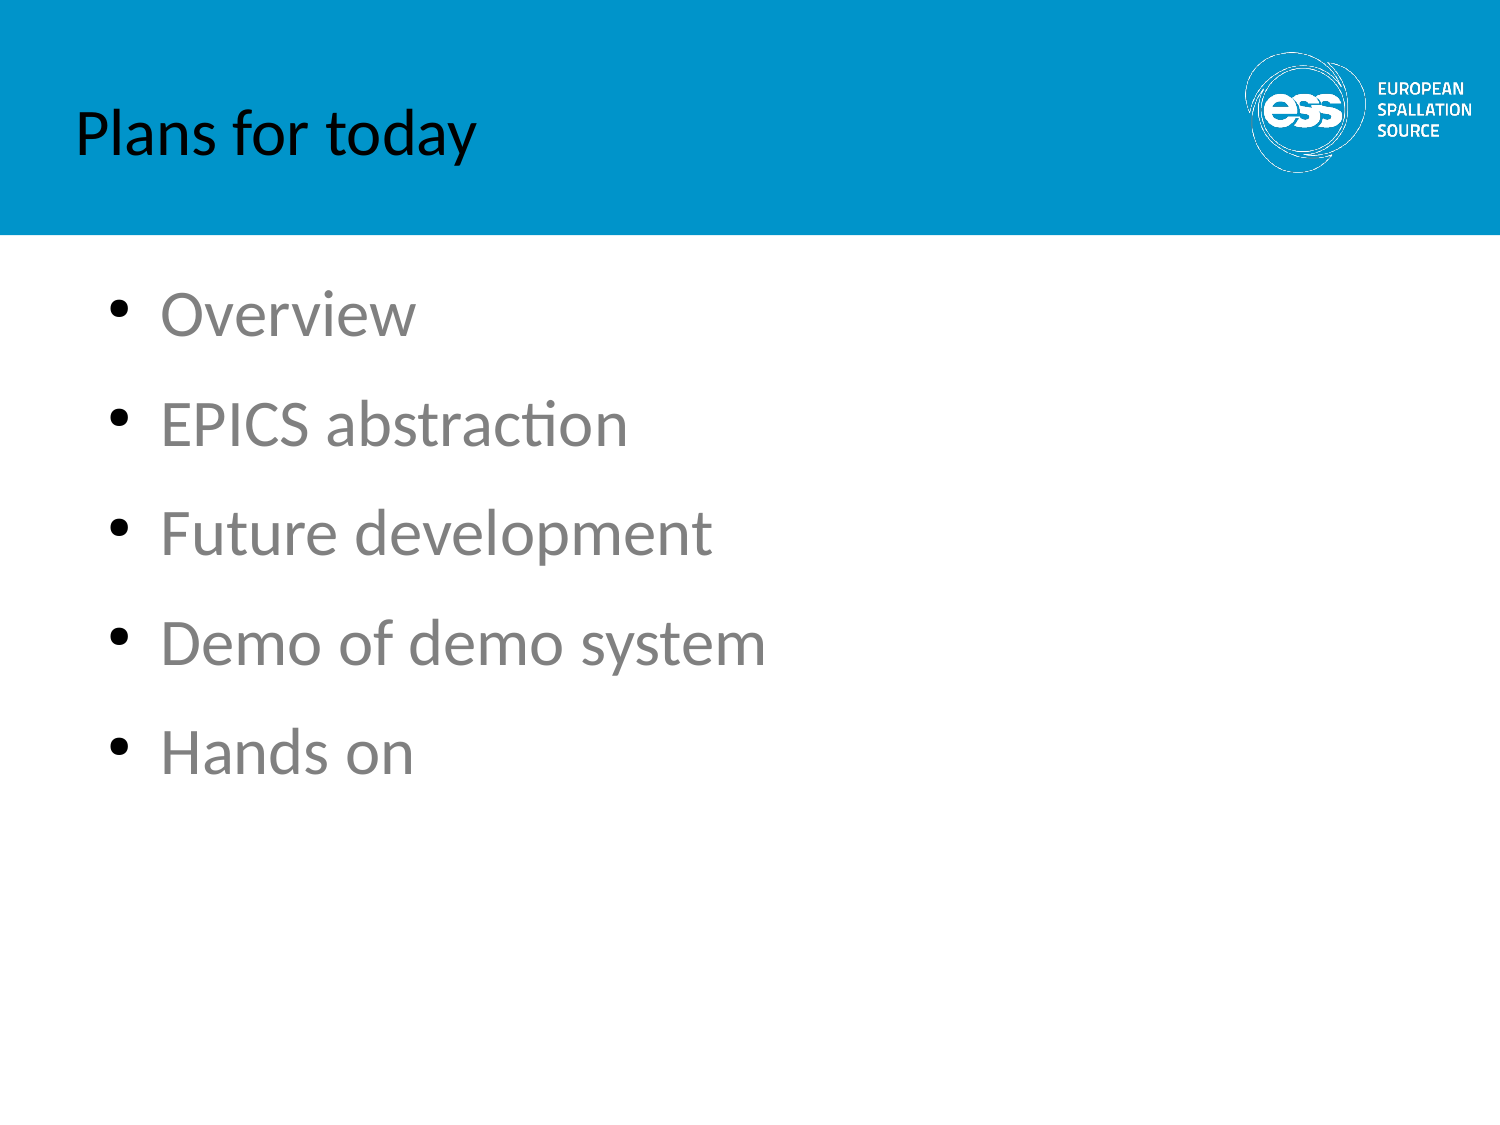

# Plans for today
Overview
EPICS abstraction
Future development
Demo of demo system
Hands on